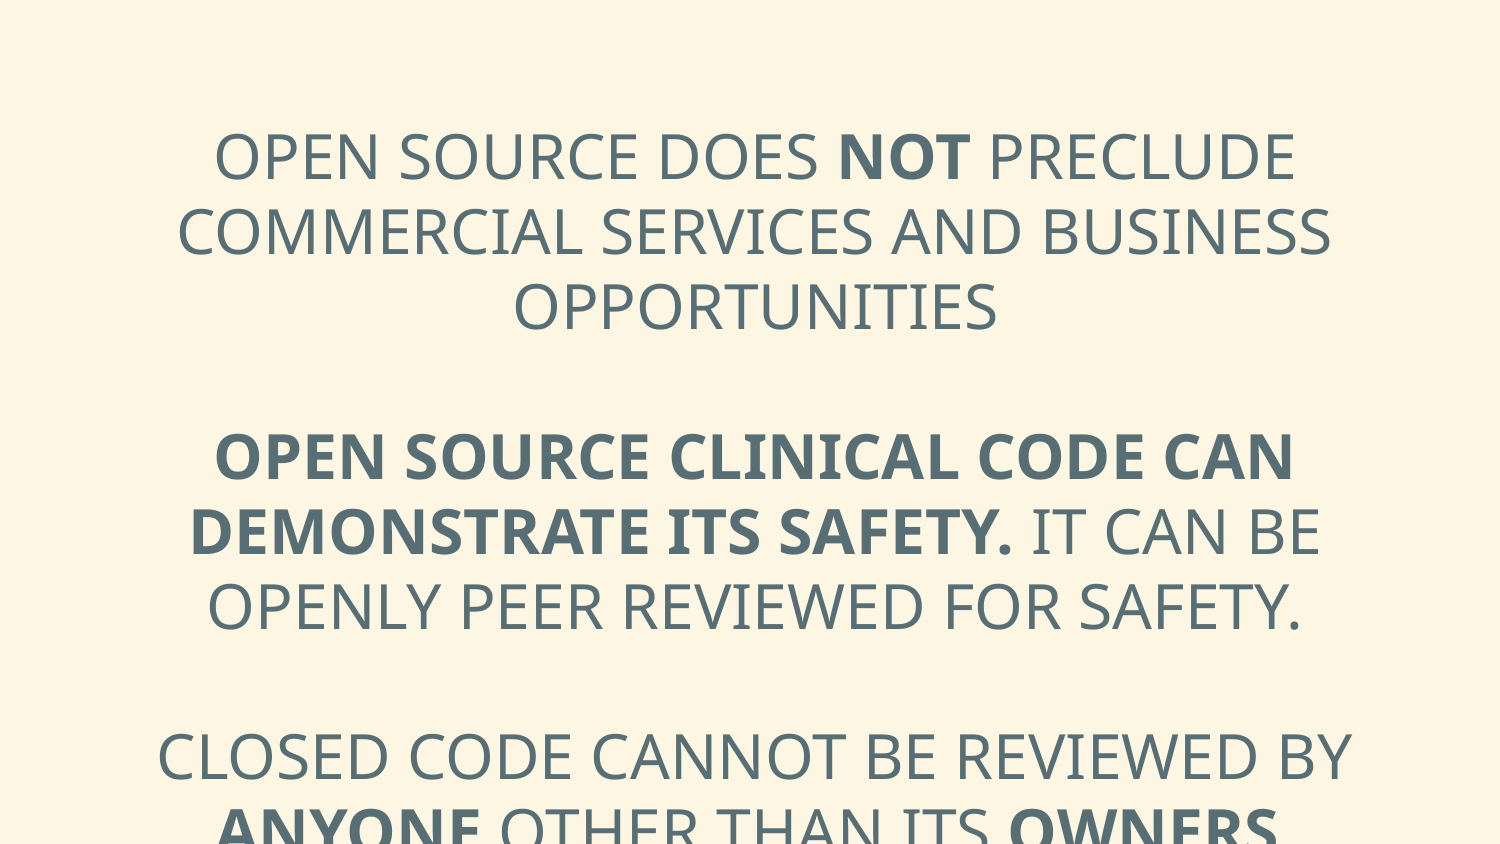

# OPEN SOURCE DOES NOT PRECLUDE COMMERCIAL SERVICES AND BUSINESS OPPORTUNITIES
OPEN SOURCE CLINICAL CODE CAN DEMONSTRATE ITS SAFETY. IT CAN BE OPENLY PEER REVIEWED FOR SAFETY.
CLOSED CODE CANNOT BE REVIEWED BY ANYONE OTHER THAN ITS OWNERS.